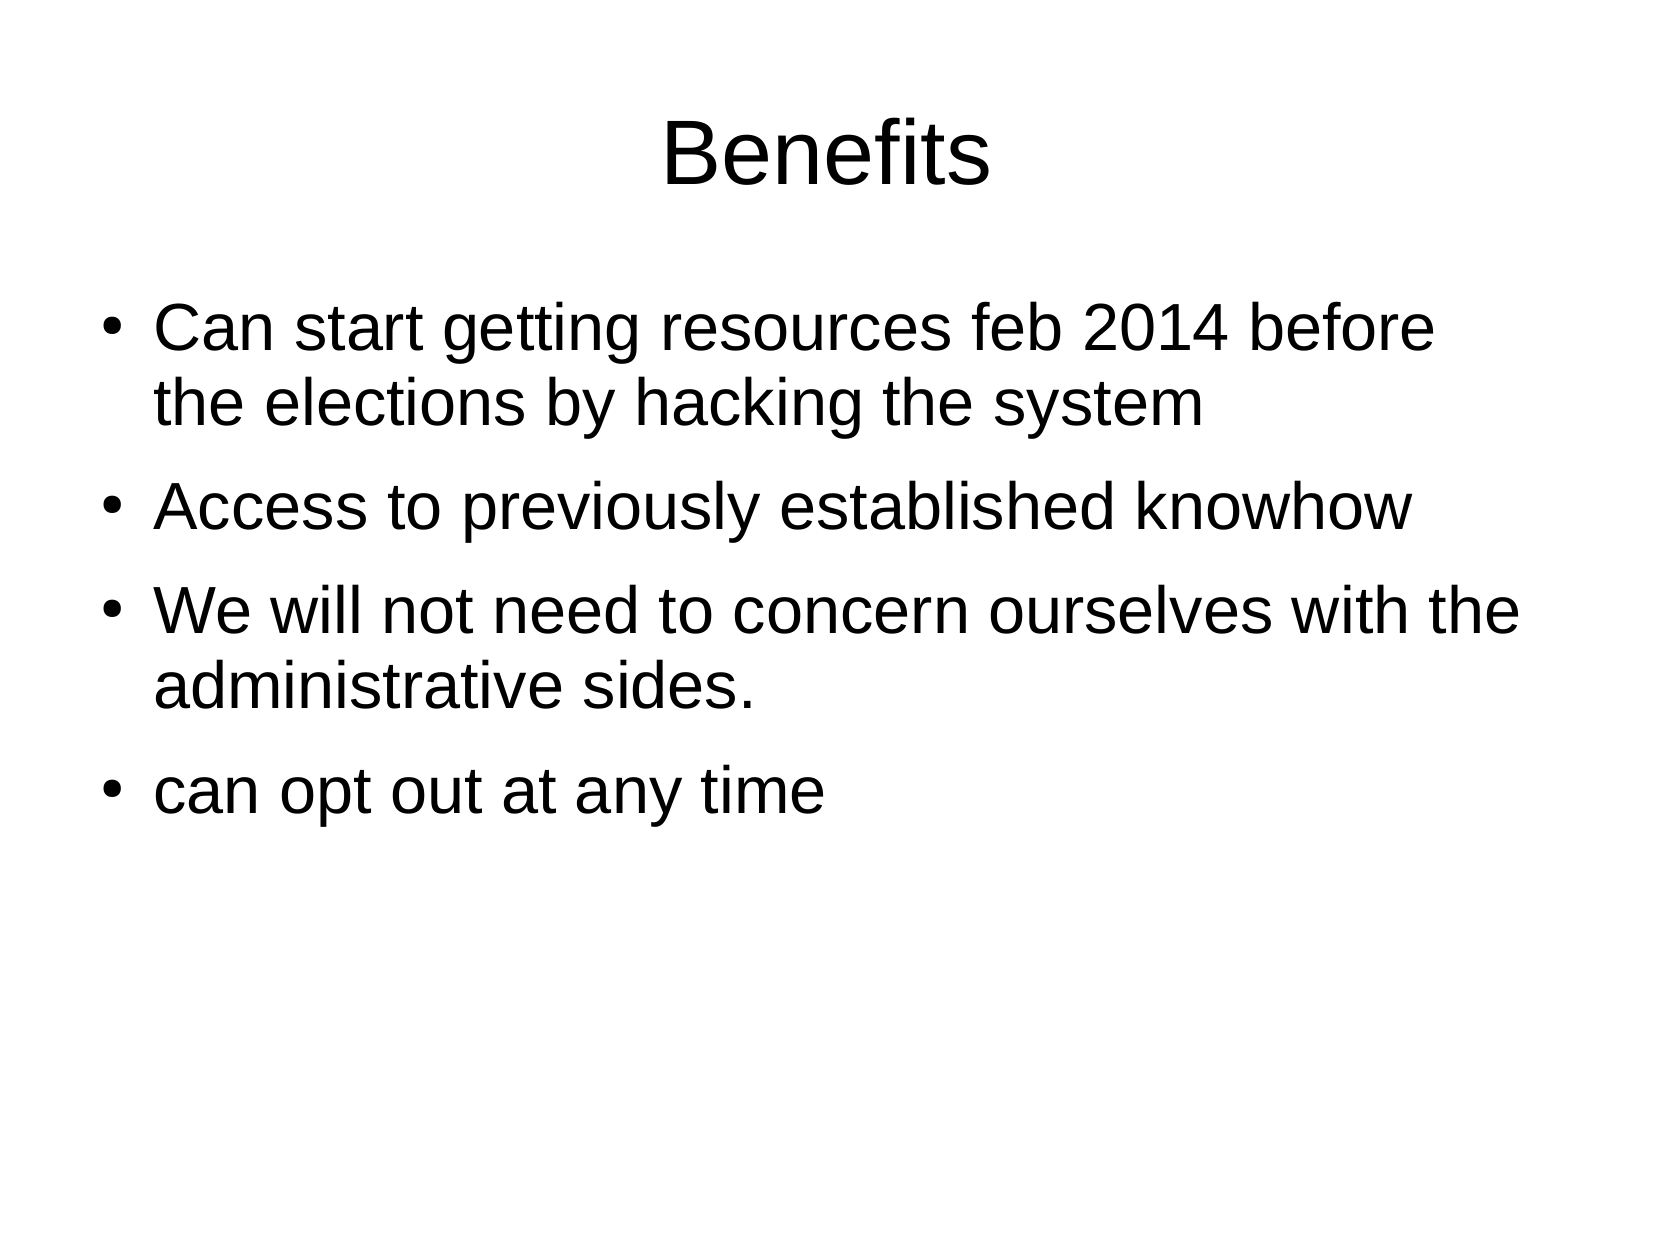

# Benefits
Can start getting resources feb 2014 before the elections by hacking the system
Access to previously established knowhow
We will not need to concern ourselves with the administrative sides.
can opt out at any time